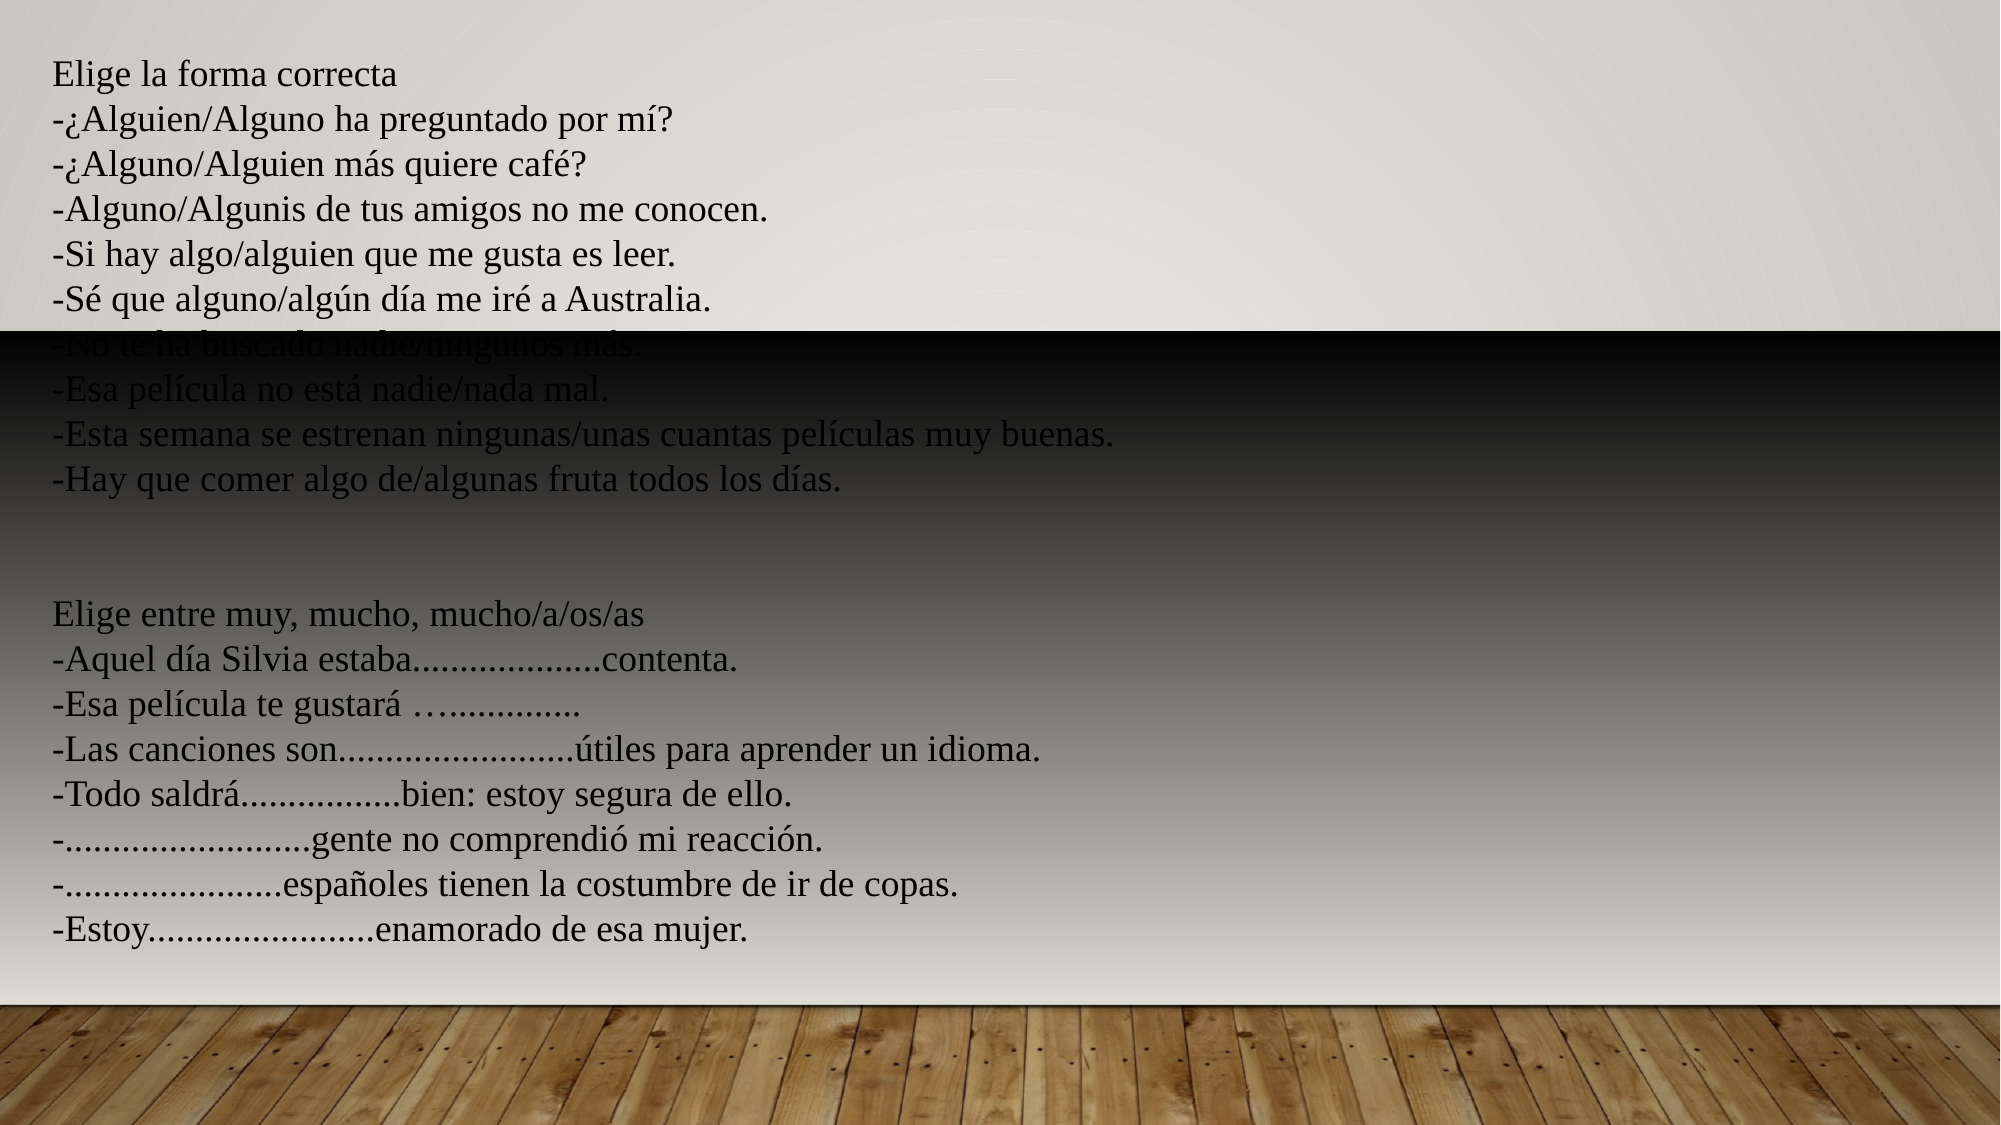

Elige la forma correcta
-¿Alguien/Alguno ha preguntado por mí?
-¿Alguno/Alguien más quiere café?
-Alguno/Algunis de tus amigos no me conocen.
-Si hay algo/alguien que me gusta es leer.
-Sé que alguno/algún día me iré a Australia.
-No te ha buscado nadie/ningunos más.
-Esa película no está nadie/nada mal.
-Esta semana se estrenan ningunas/unas cuantas películas muy buenas.
-Hay que comer algo de/algunas fruta todos los días.
Elige entre muy, mucho, mucho/a/os/as
-Aquel día Silvia estaba....................contenta.
-Esa película te gustará …..............
-Las canciones son.........................útiles para aprender un idioma.
-Todo saldrá.................bien: estoy segura de ello.
-..........................gente no comprendió mi reacción.
-.......................españoles tienen la costumbre de ir de copas.
-Estoy........................enamorado de esa mujer.